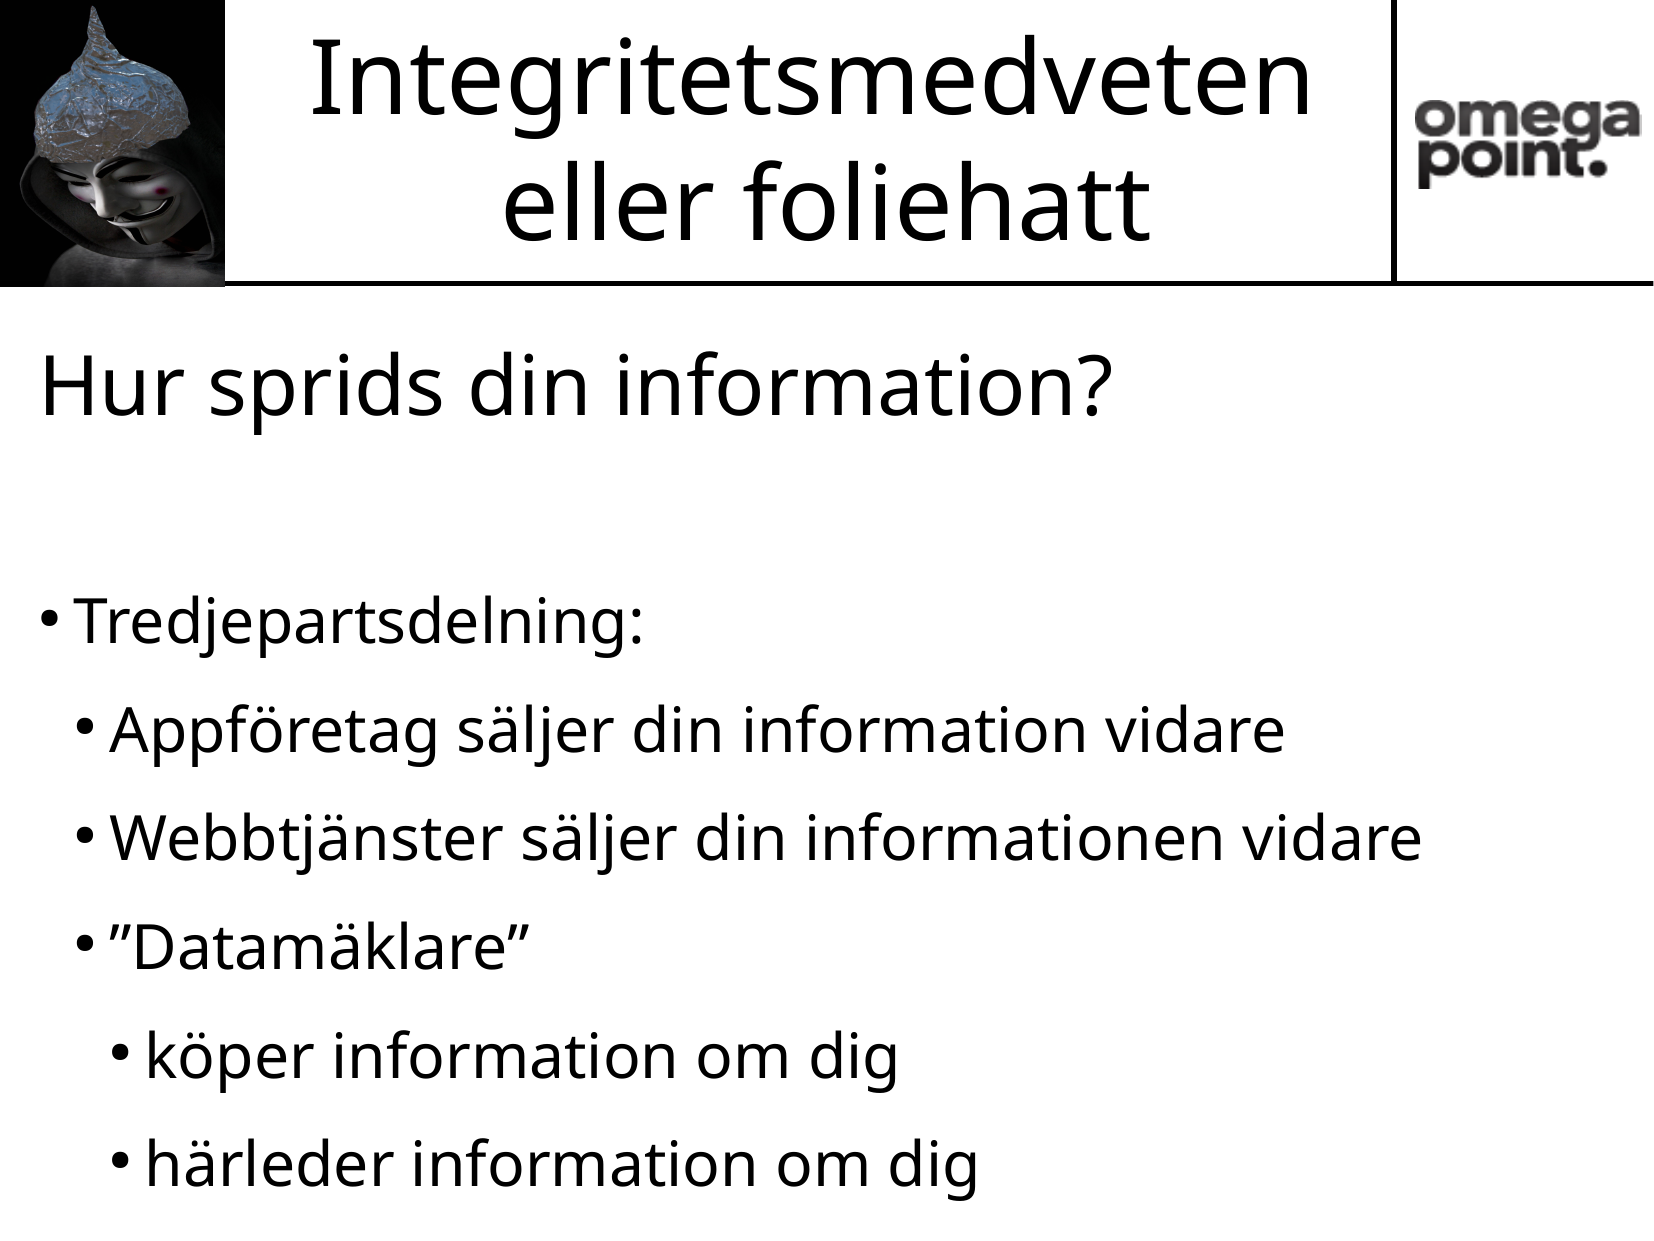

Integritetsmedveten
eller foliehatt
Hur sprids din information?
Tredjepartsdelning:
Appföretag säljer din information vidare
Webbtjänster säljer din informationen vidare
”Datamäklare”
köper information om dig
härleder information om dig
säljer information om dig